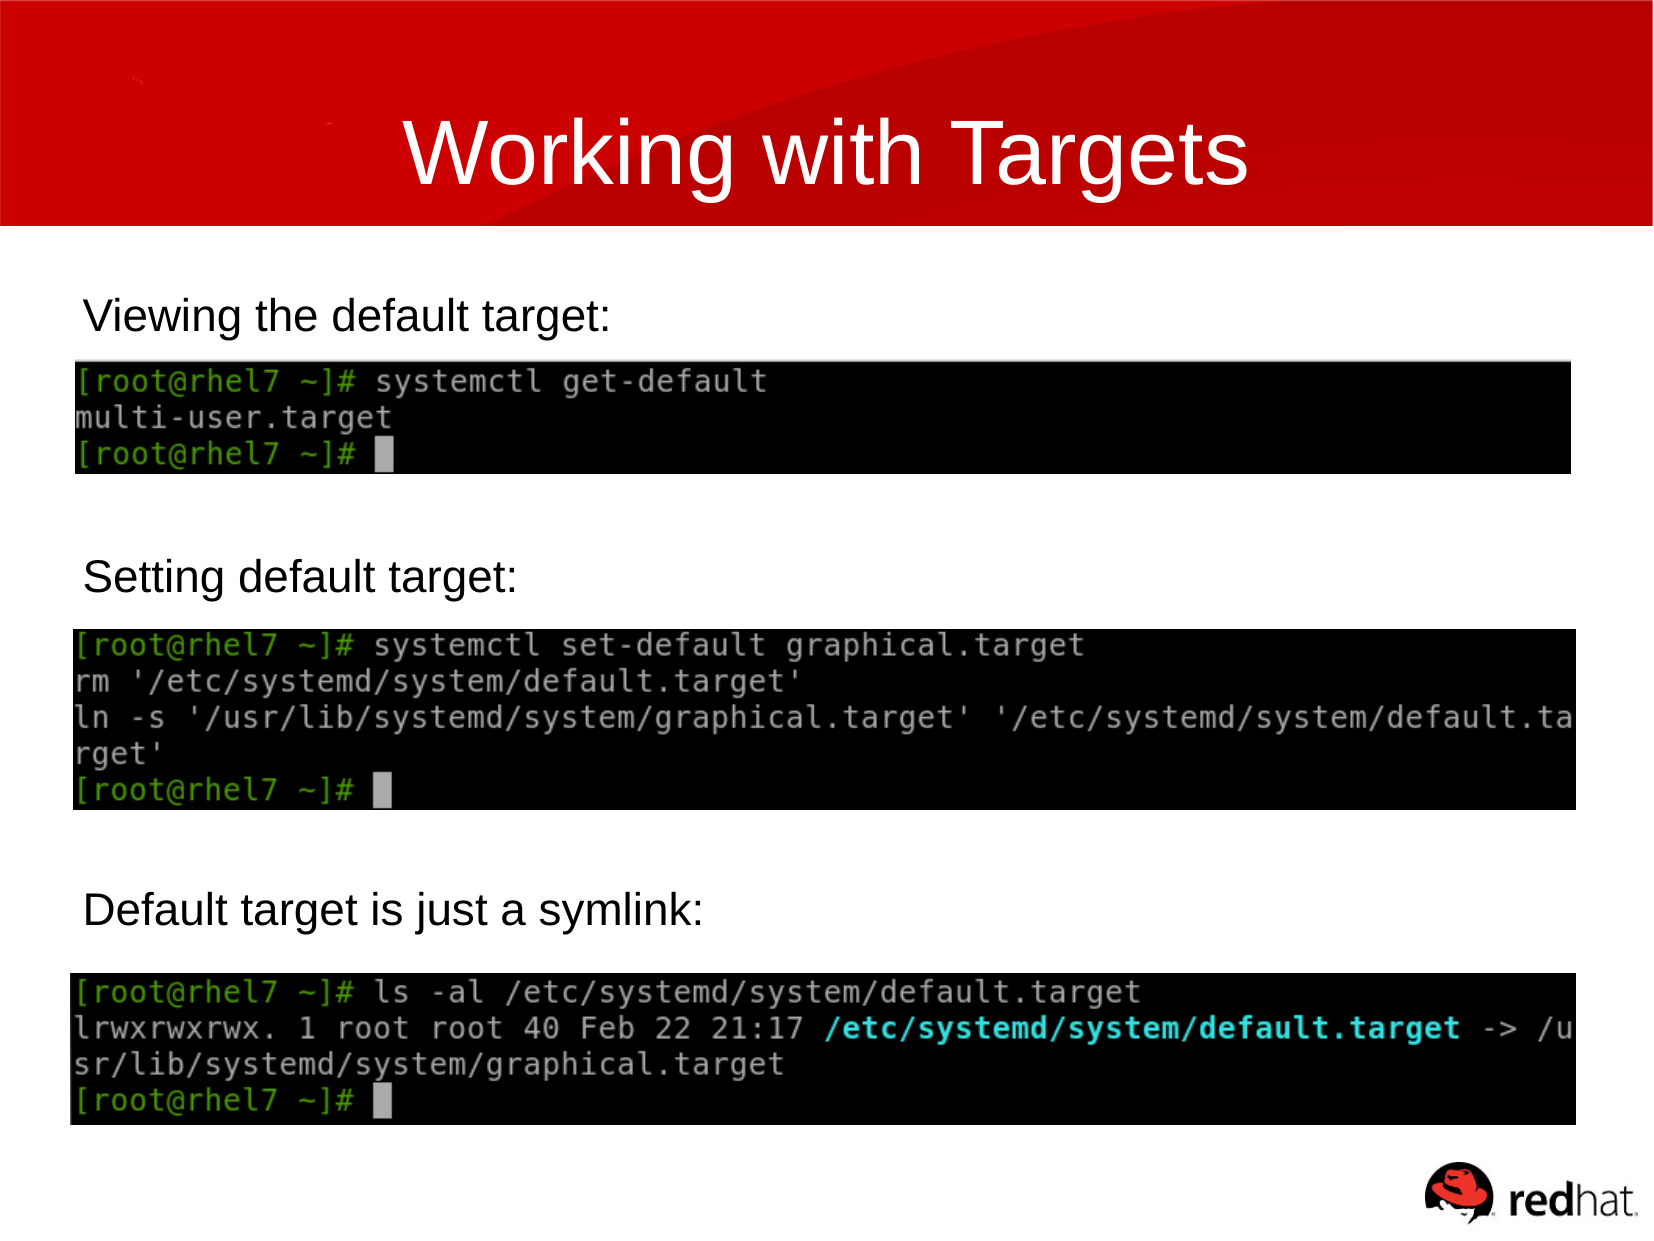

# Working with Targets
Viewing the default target:
Setting default target:
Default target is just a symlink: